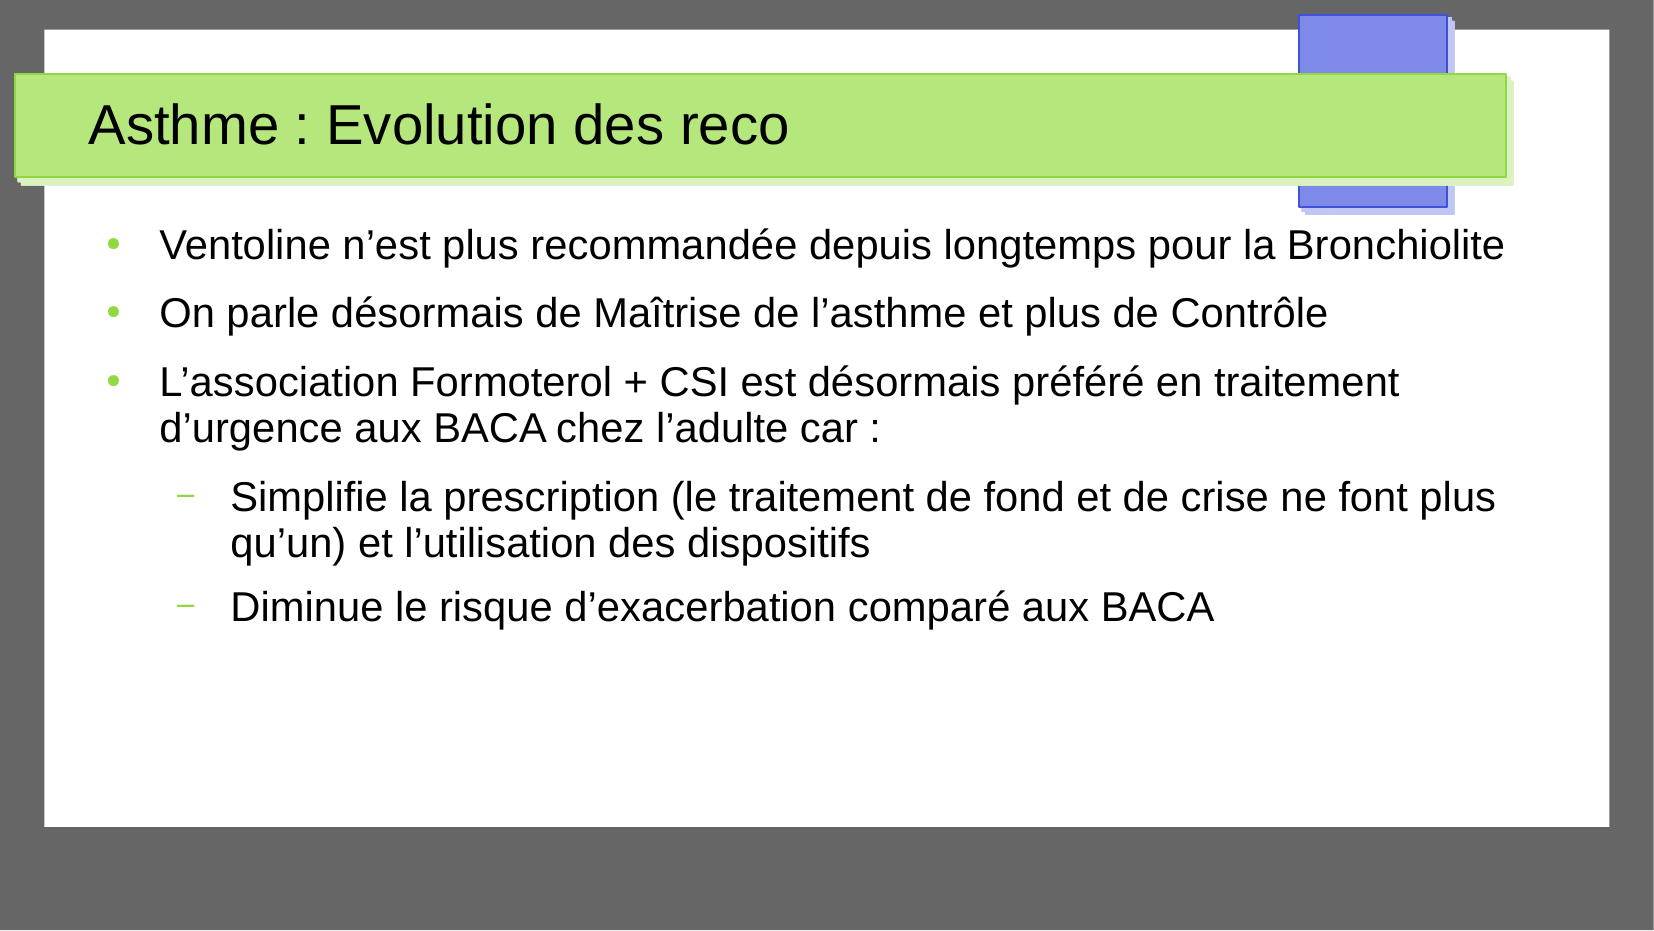

# Asthme : Evolution des reco
Ventoline n’est plus recommandée depuis longtemps pour la Bronchiolite
On parle désormais de Maîtrise de l’asthme et plus de Contrôle
L’association Formoterol + CSI est désormais préféré en traitement d’urgence aux BACA chez l’adulte car :
Simplifie la prescription (le traitement de fond et de crise ne font plus qu’un) et l’utilisation des dispositifs
Diminue le risque d’exacerbation comparé aux BACA